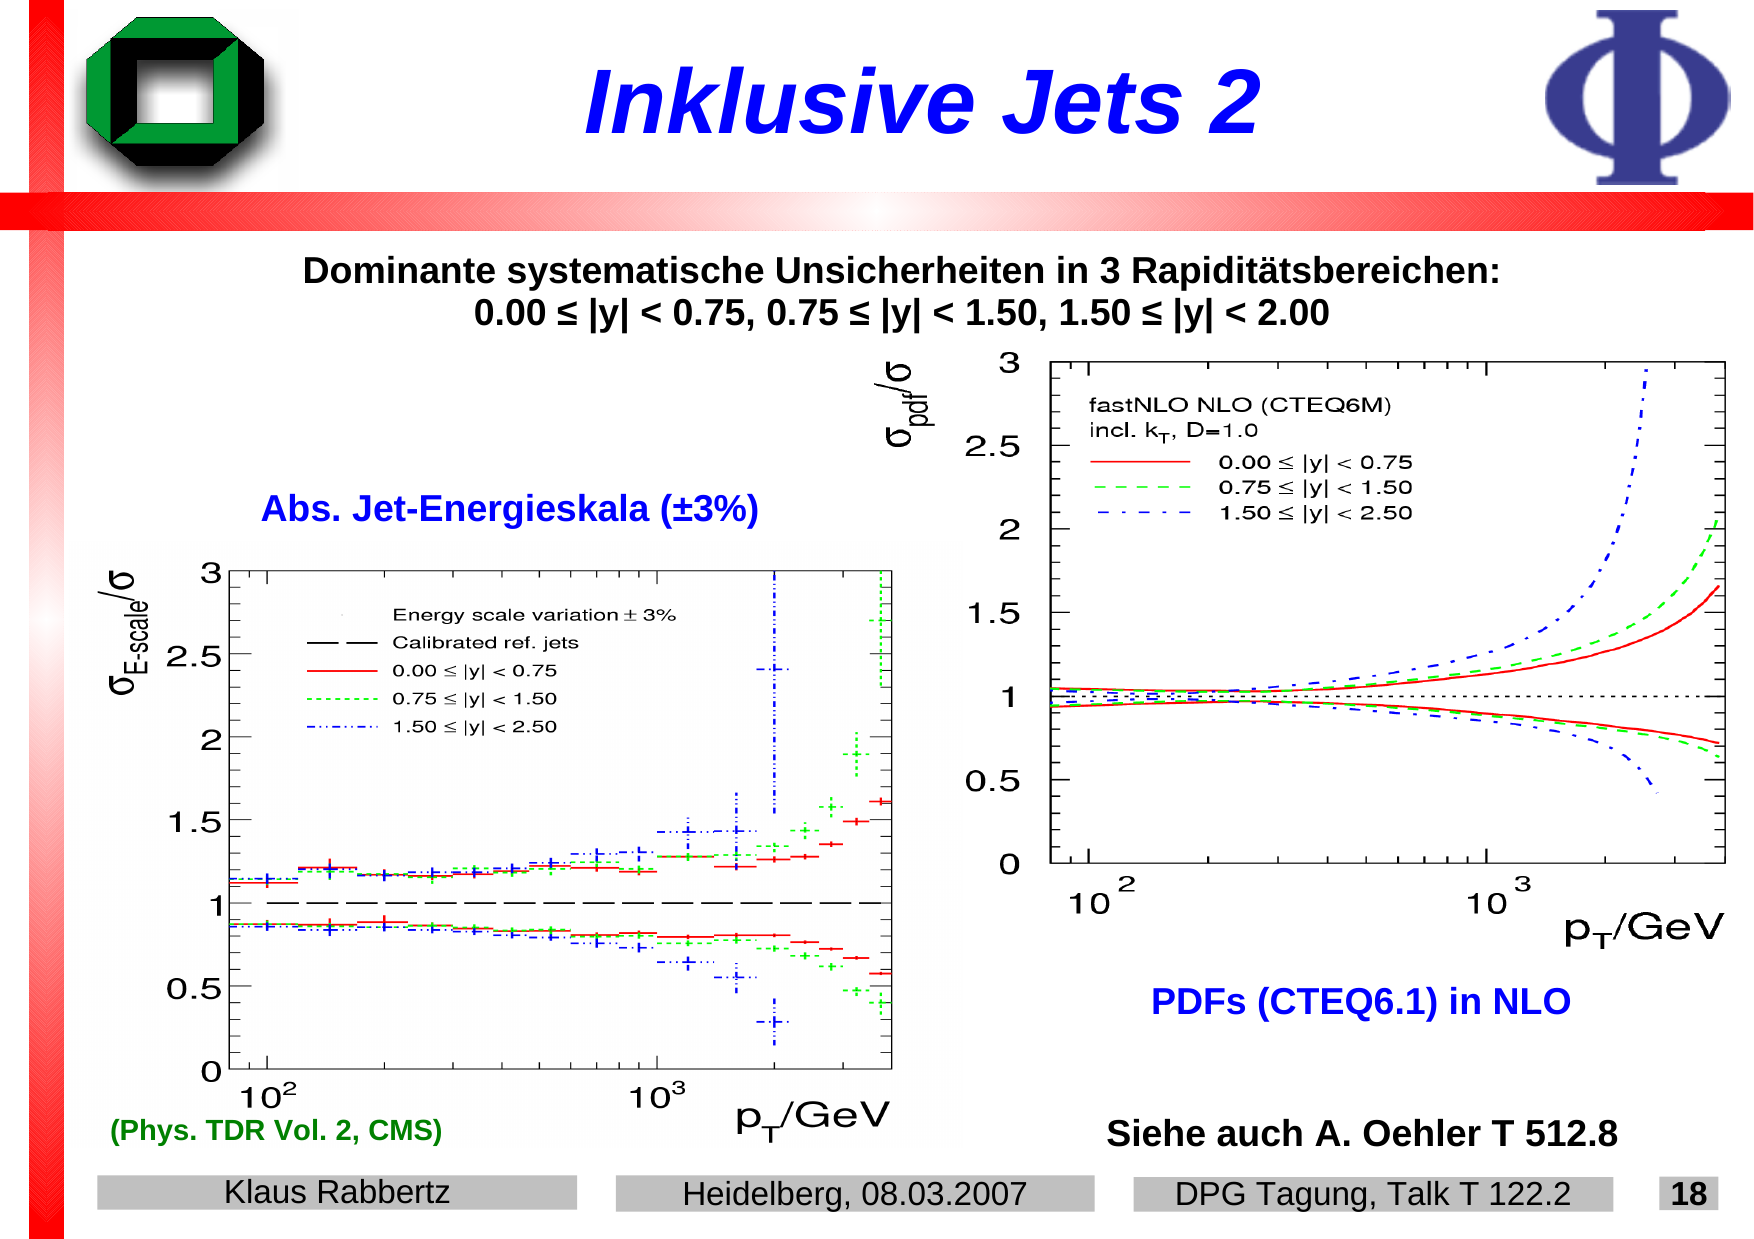

# Inklusive Jets 2
Dominante systematische Unsicherheiten in 3 Rapiditätsbereichen:
0.00 ≤ |y| < 0.75, 0.75 ≤ |y| < 1.50, 1.50 ≤ |y| < 2.00
Abs. Jet-Energieskala (±3%)
PDFs (CTEQ6.1) in NLO
Siehe auch A. Oehler T 512.8
(Phys. TDR Vol. 2, CMS)